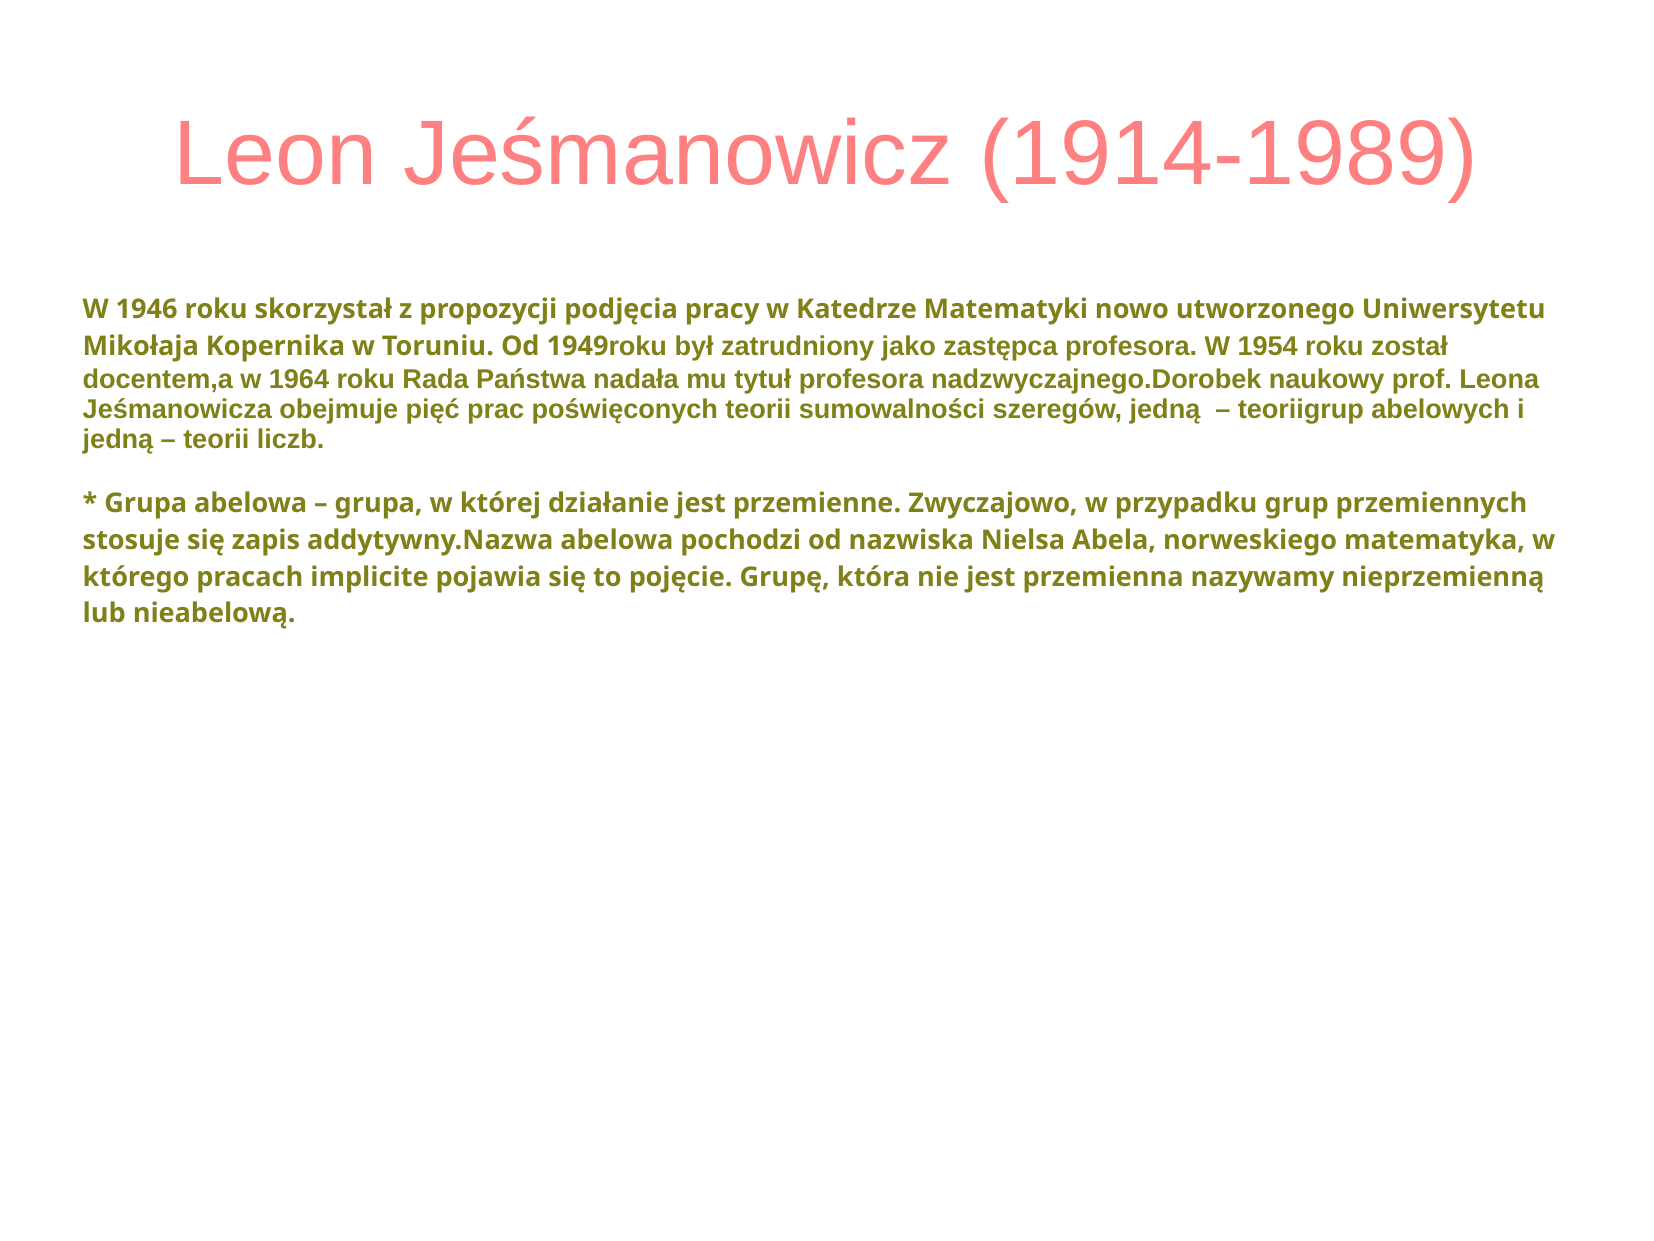

# Leon Jeśmanowicz (1914-1989)
W 1946 roku skorzystał z propozycji podjęcia pracy w Katedrze Matematyki nowo utworzonego Uniwersytetu Mikołaja Kopernika w Toruniu. Od 1949roku był zatrudniony jako zastępca profesora. W 1954 roku został docentem,a w 1964 roku Rada Państwa nadała mu tytuł profesora nadzwyczajnego.Dorobek naukowy prof. Leona Jeśmanowicza obejmuje pięć prac poświęconych teorii sumowalności szeregów, jedną – teoriigrup abelowych i jedną – teorii liczb.
* Grupa abelowa – grupa, w której działanie jest przemienne. Zwyczajowo, w przypadku grup przemiennych stosuje się zapis addytywny.Nazwa abelowa pochodzi od nazwiska Nielsa Abela, norweskiego matematyka, w którego pracach implicite pojawia się to pojęcie. Grupę, która nie jest przemienna nazywamy nieprzemienną lub nieabelową.